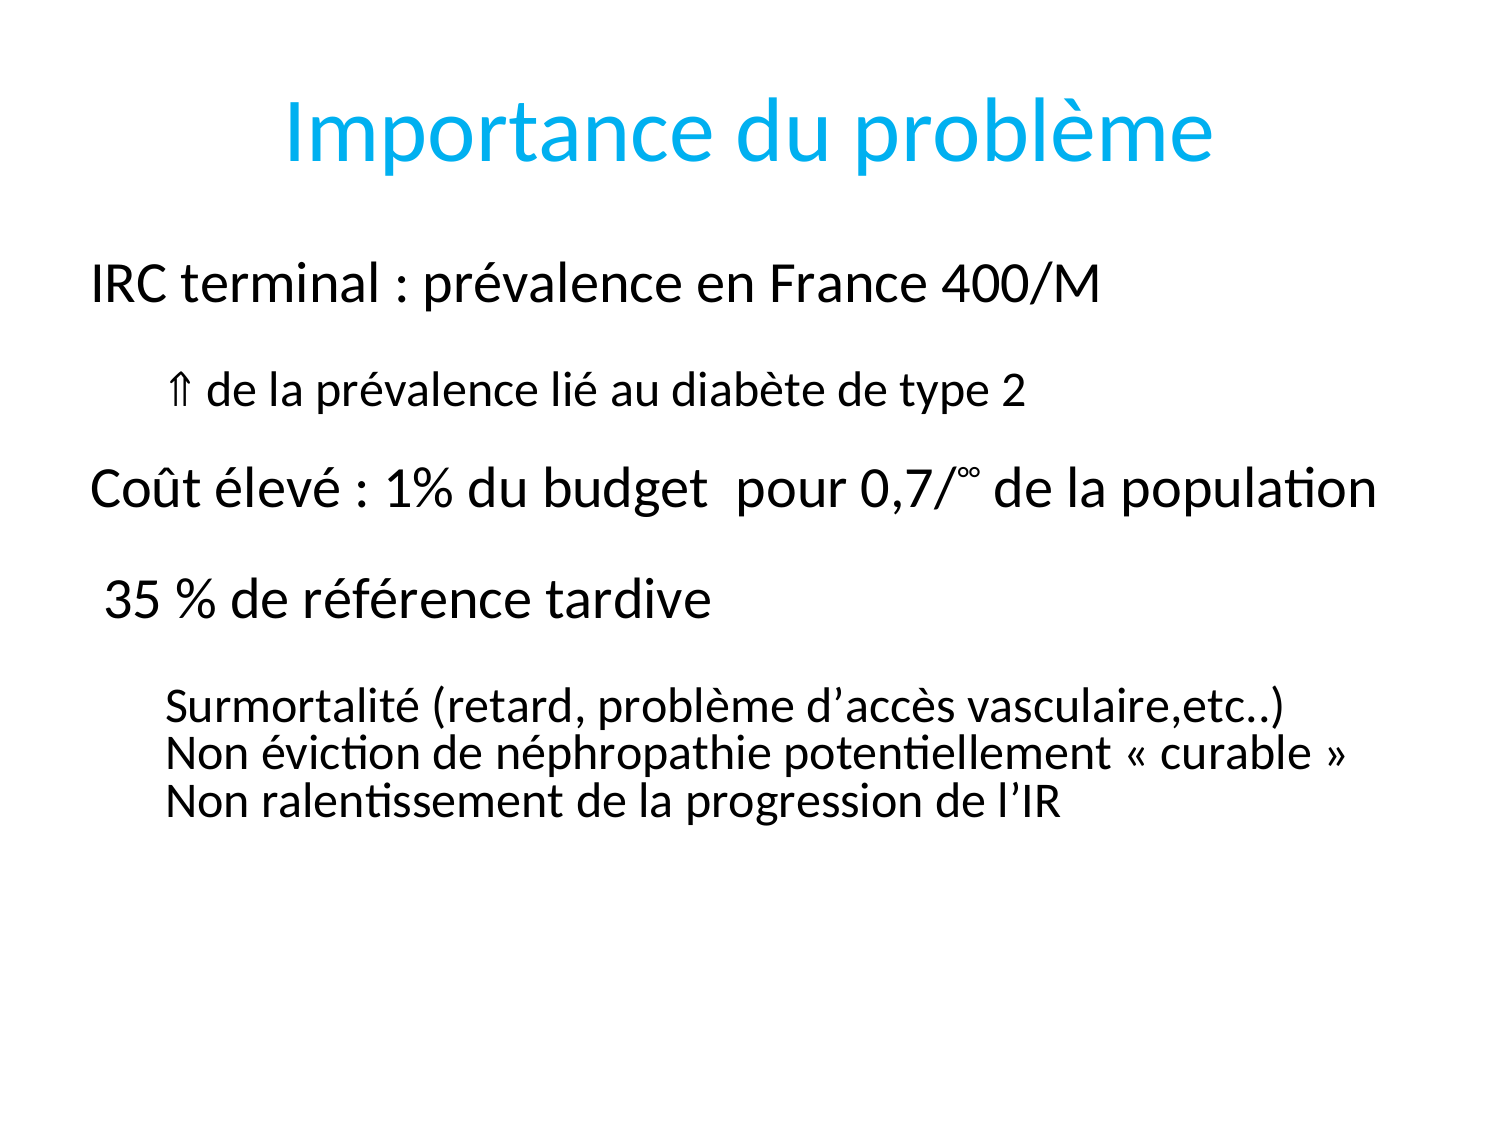

# Importance du problème
IRC terminal : prévalence en France 400/M
 de la prévalence lié au diabète de type 2
Coût élevé : 1% du budget pour 0,7/°° de la population
 35 % de référence tardive
Surmortalité (retard, problème d’accès vasculaire,etc..)
Non éviction de néphropathie potentiellement « curable »
Non ralentissement de la progression de l’IR